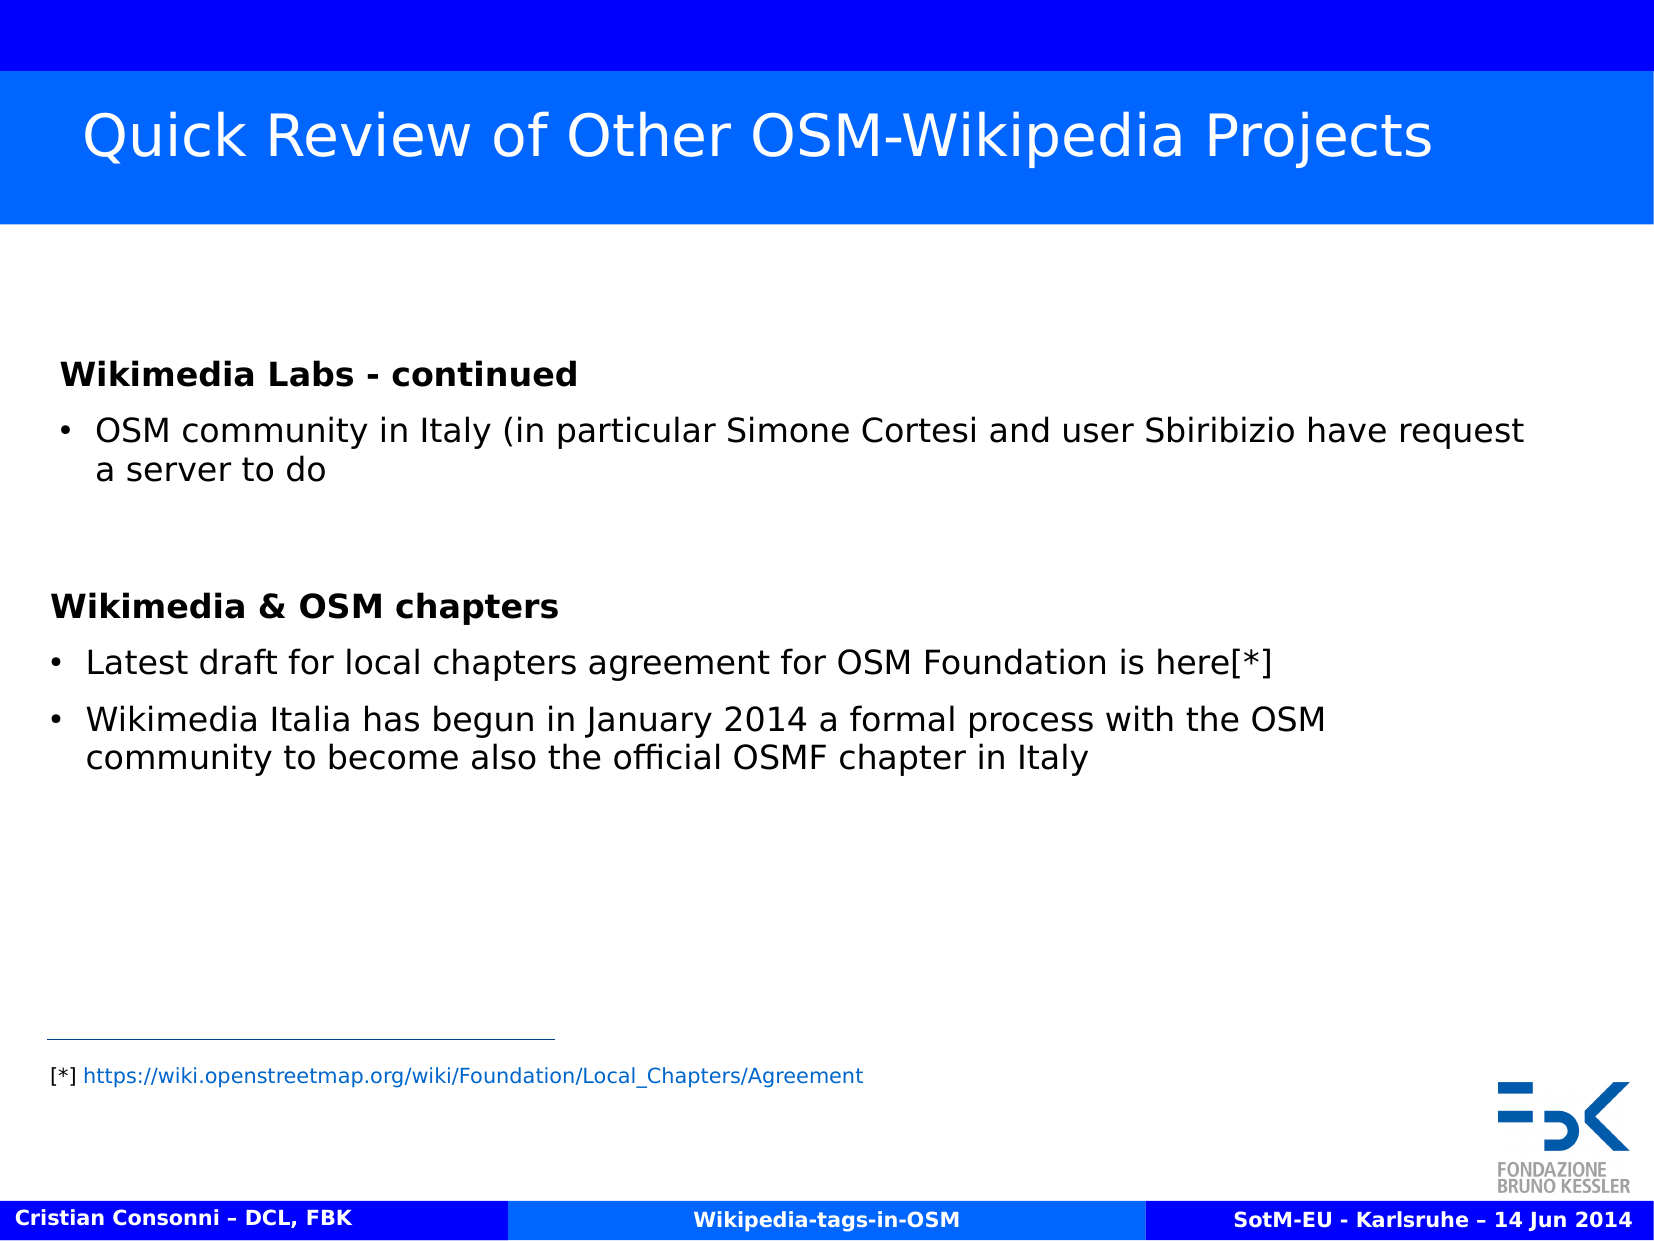

# Quick Review of Other OSM-Wikipedia Projects
Wikimedia Labs - continued
OSM community in Italy (in particular Simone Cortesi and user Sbiribizio have request a server to do
Wikimedia & OSM chapters
Latest draft for local chapters agreement for OSM Foundation is here[*]
Wikimedia Italia has begun in January 2014 a formal process with the OSM community to become also the official OSMF chapter in Italy
[*] https://wiki.openstreetmap.org/wiki/Foundation/Local_Chapters/Agreement